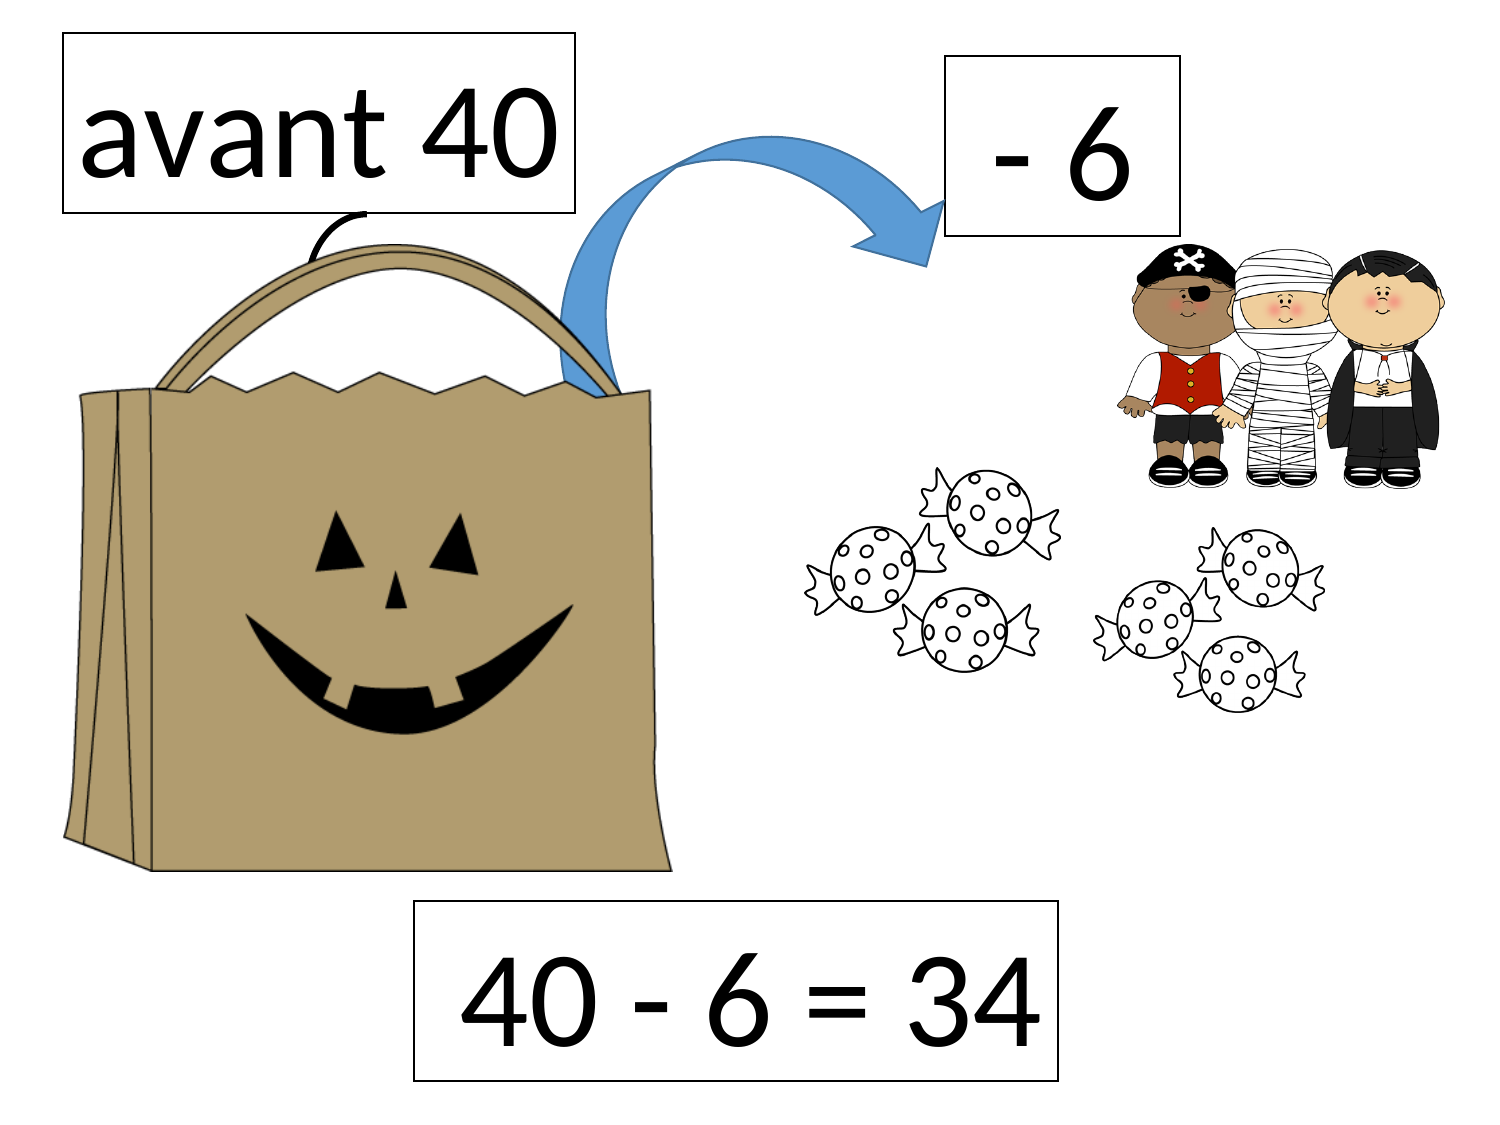

avant 40
 - 6
 40 - 6 = 34